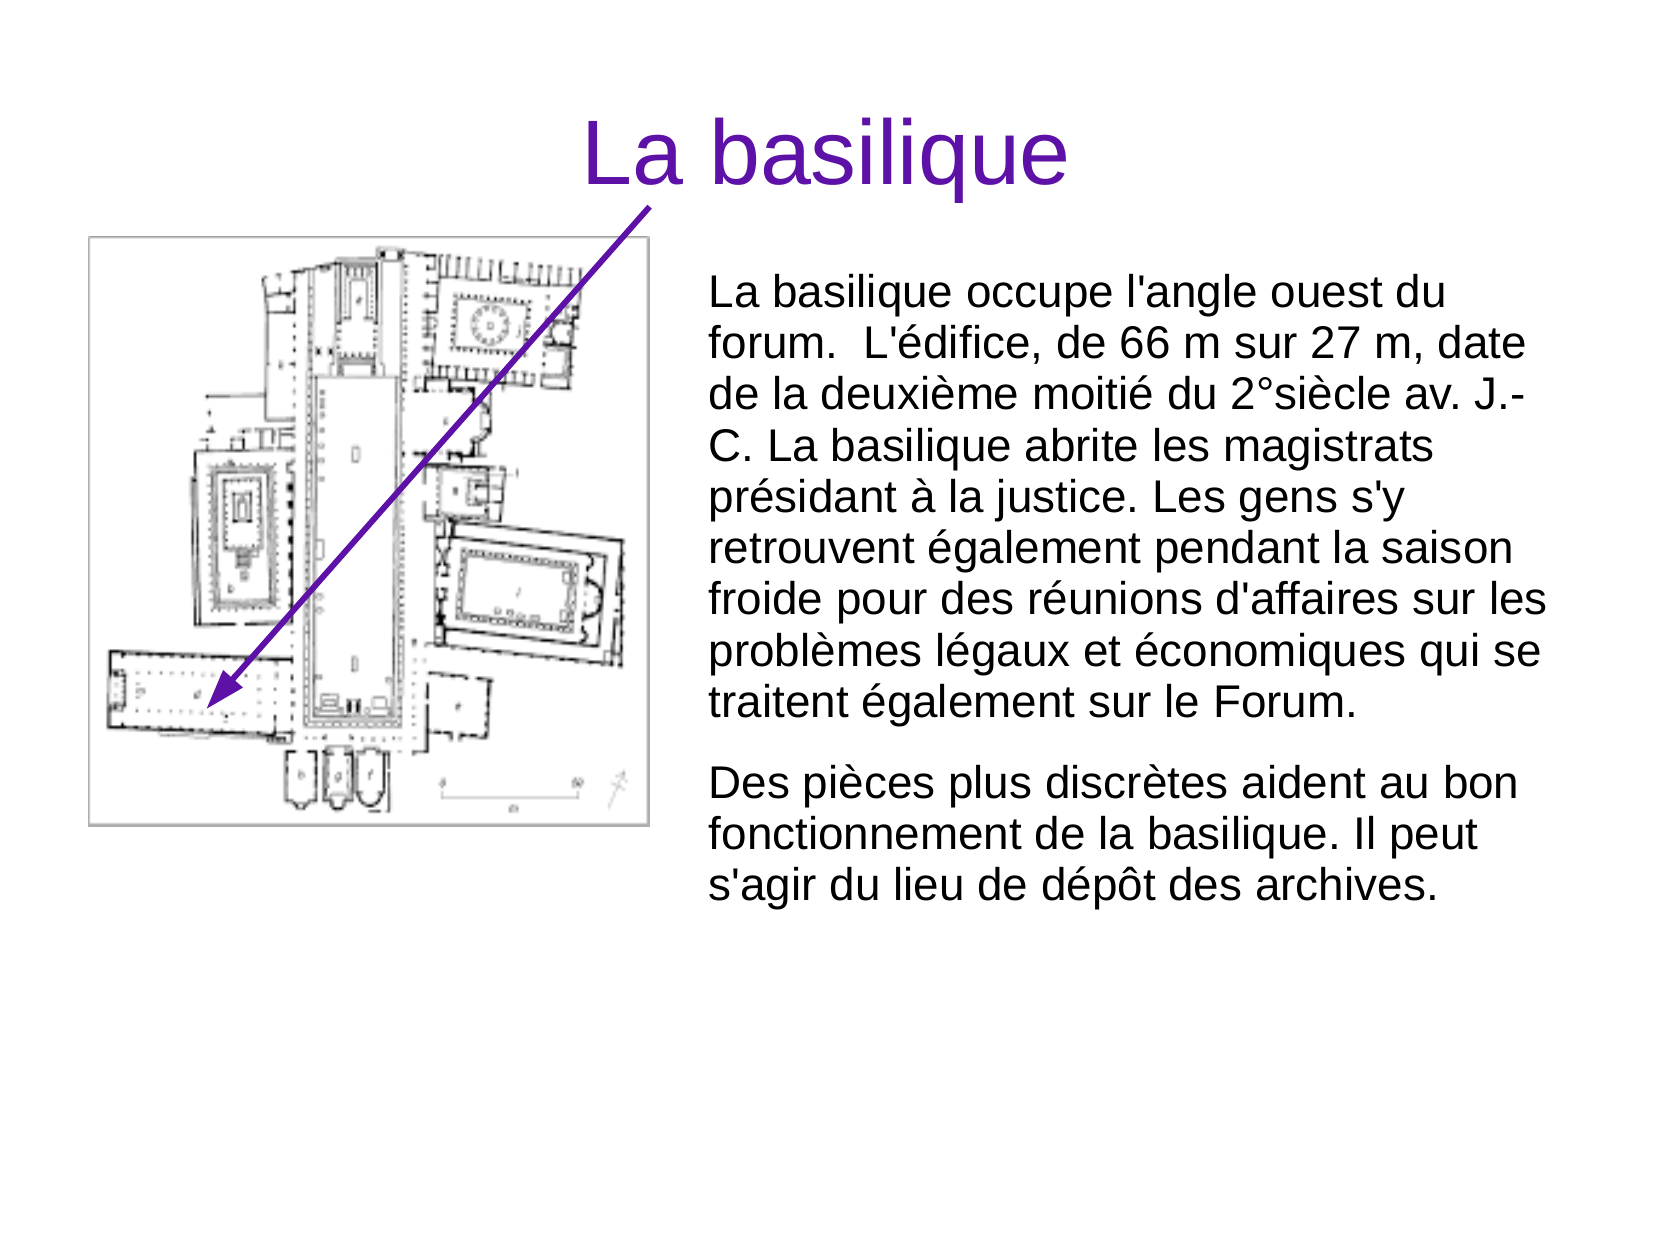

# La basilique
La basilique occupe l'angle ouest du forum. L'édifice, de 66 m sur 27 m, date de la deuxième moitié du 2°siècle av. J.-C. La basilique abrite les magistrats présidant à la justice. Les gens s'y retrouvent également pendant la saison froide pour des réunions d'affaires sur les problèmes légaux et économiques qui se traitent également sur le Forum.
Des pièces plus discrètes aident au bon fonctionnement de la basilique. Il peut s'agir du lieu de dépôt des archives.